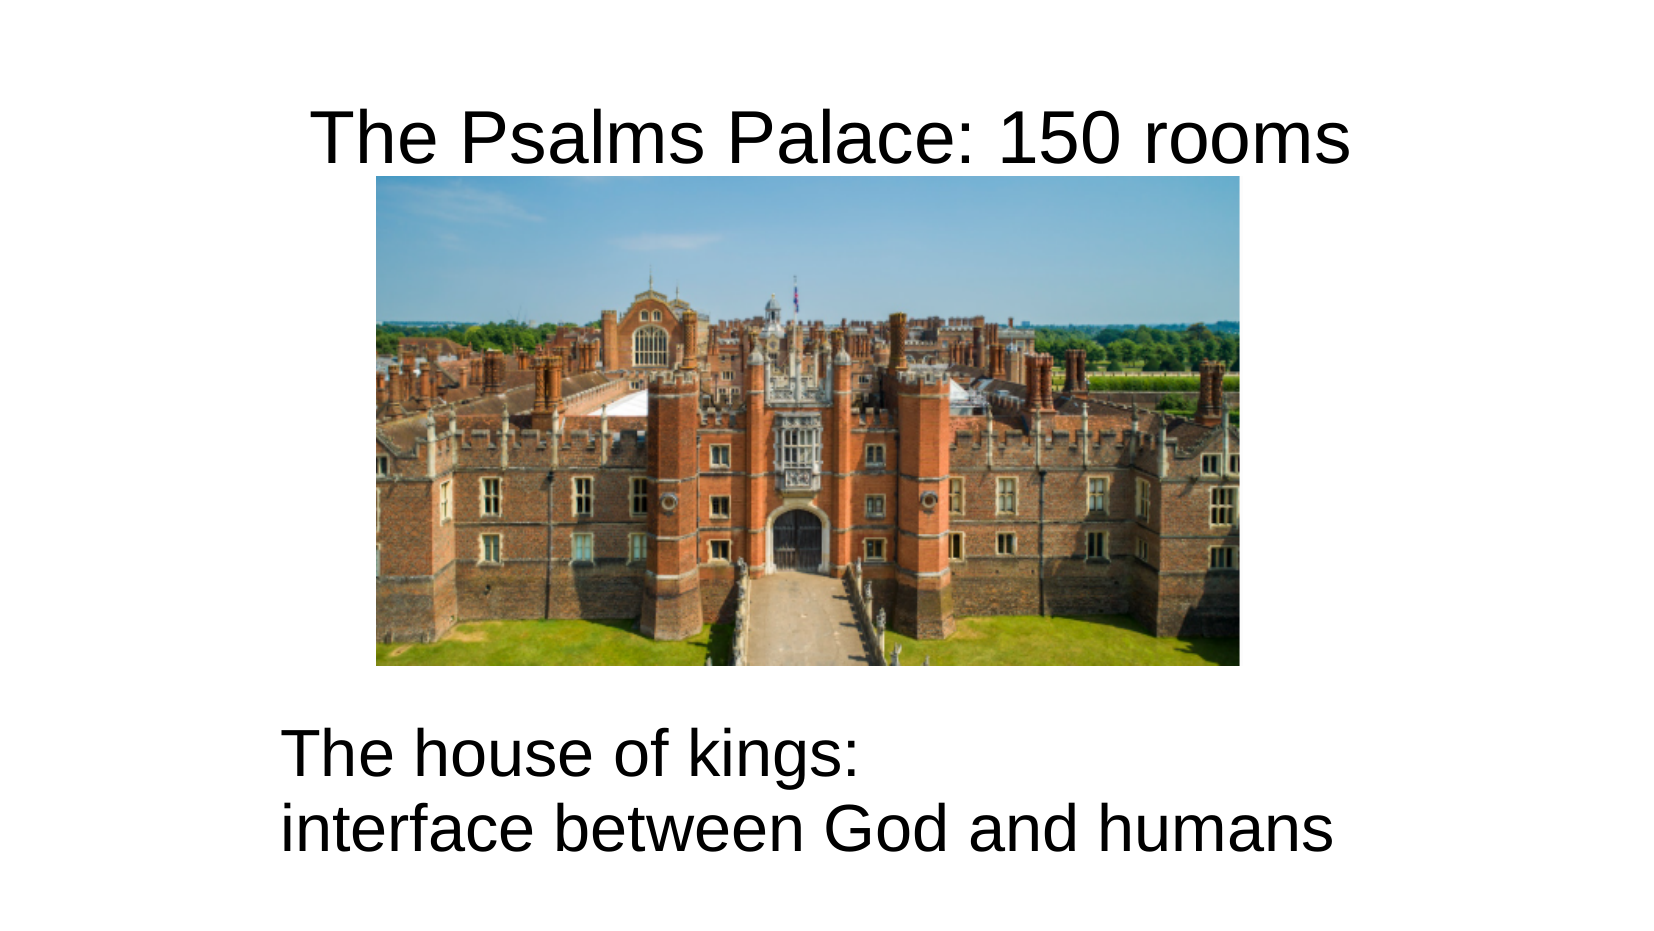

The Psalms Palace: 150 rooms
The house of kings:
interface between God and humans